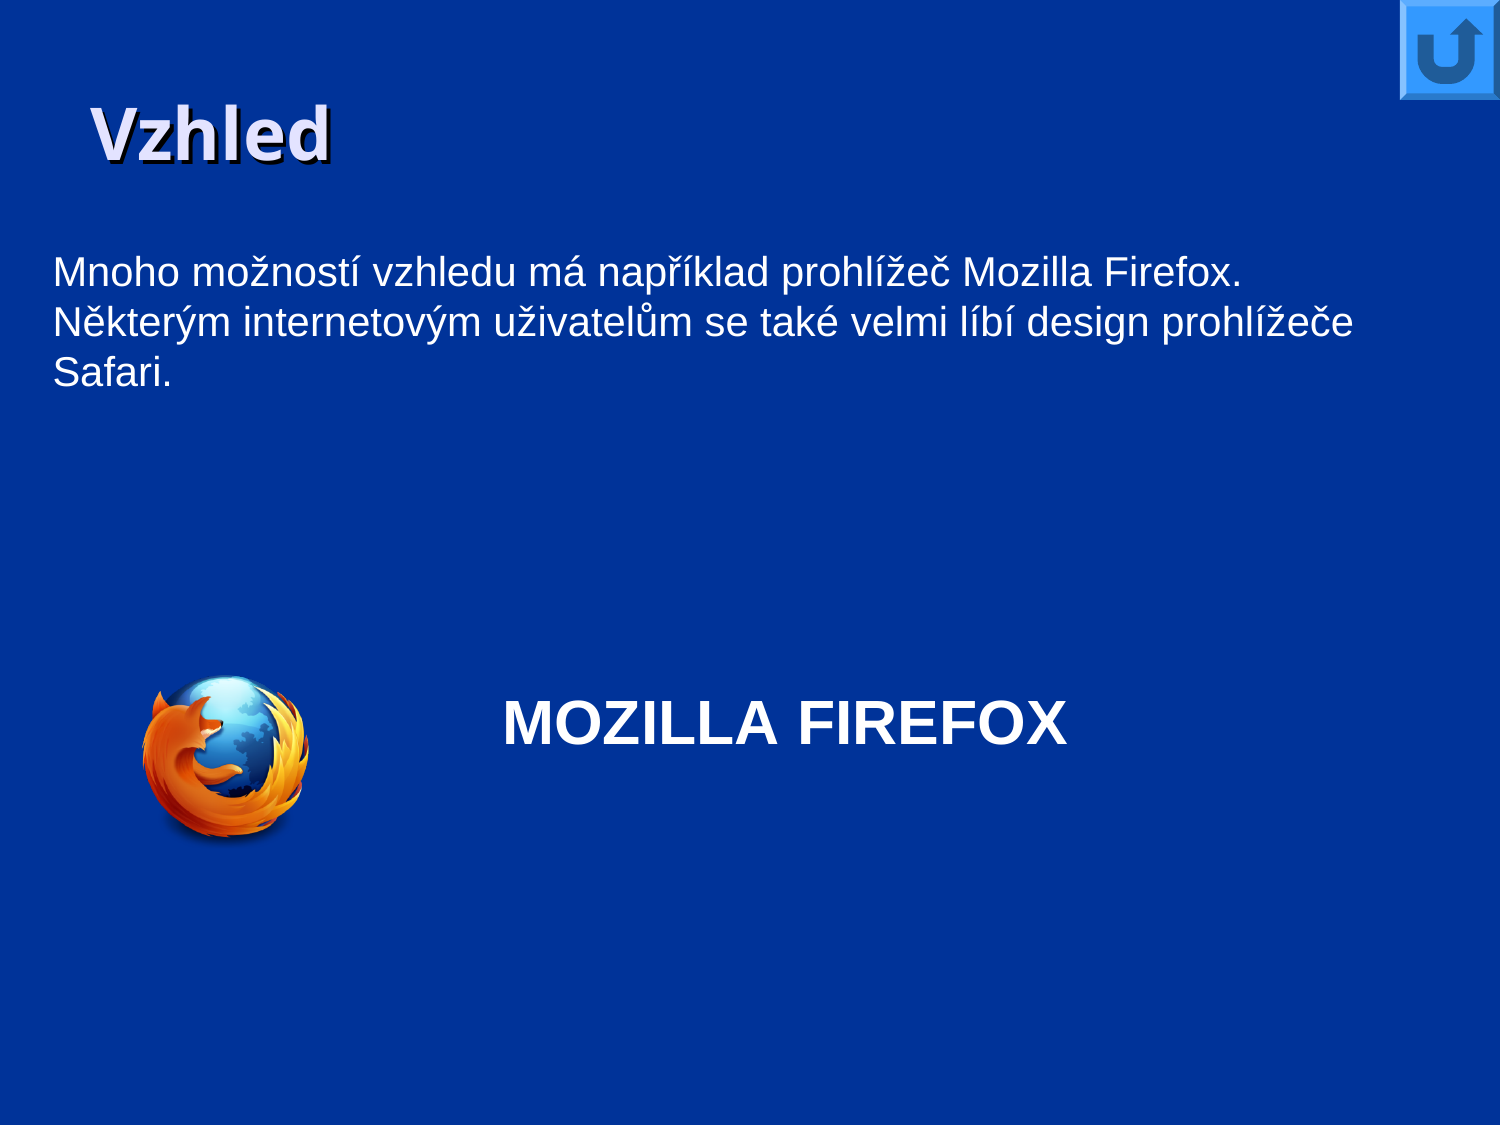

# Vzhled
Mnoho možností vzhledu má například prohlížeč Mozilla Firefox.
Některým internetovým uživatelům se také velmi líbí design prohlížeče Safari.
			MOZILLA FIREFOX